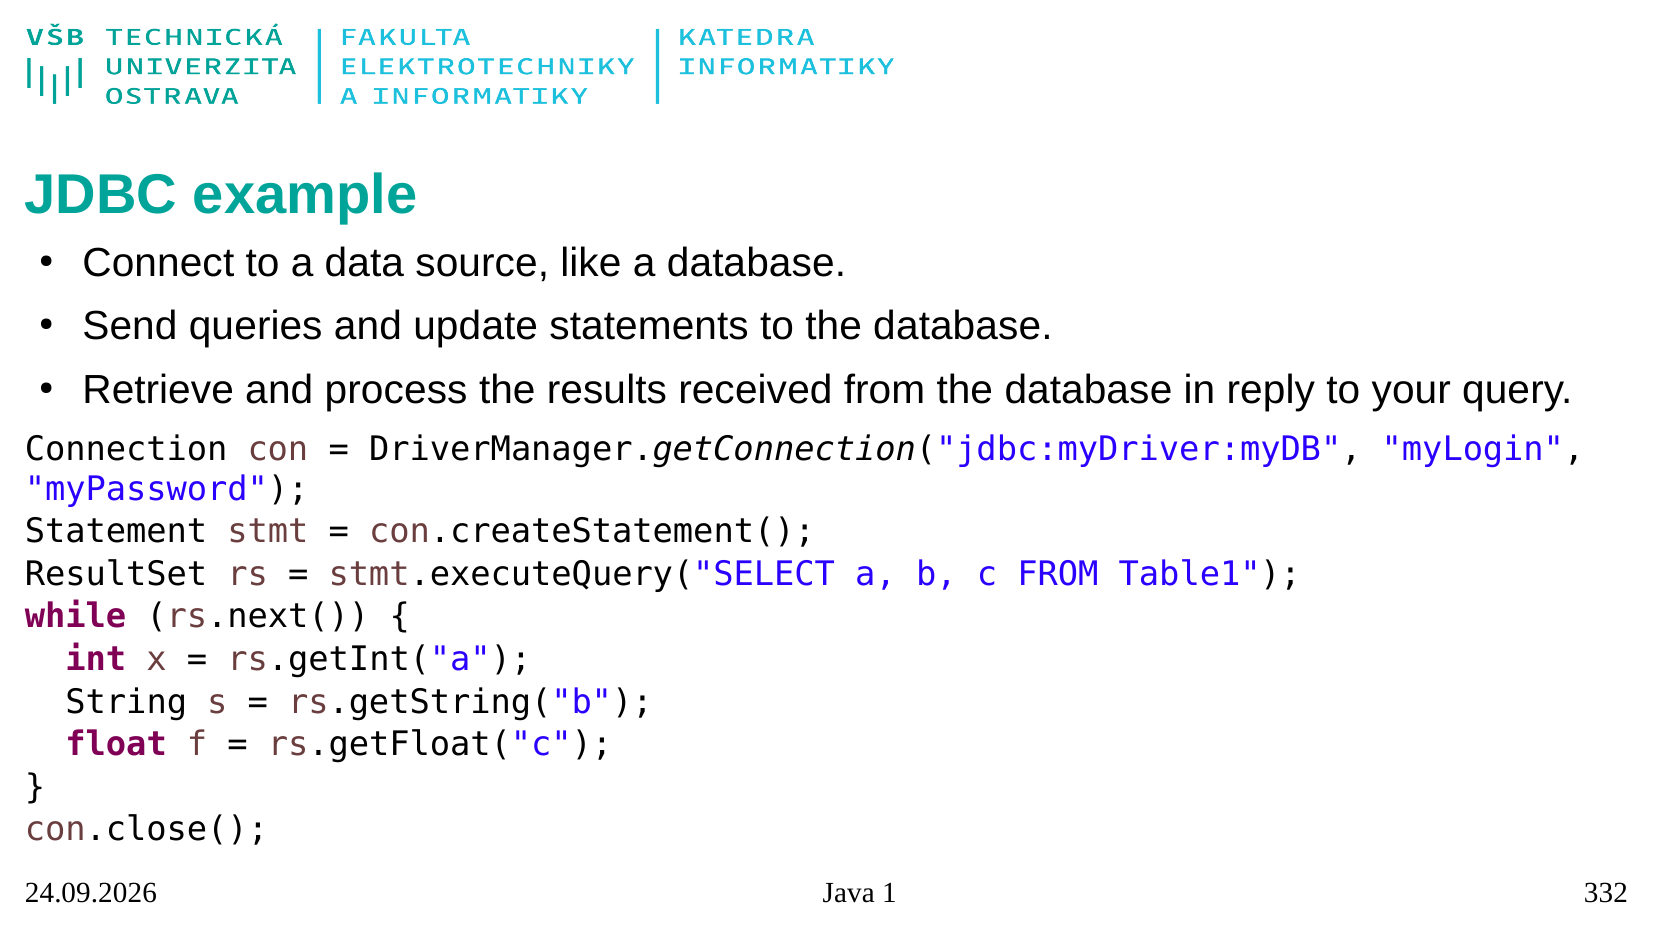

# JDBC example
Connect to a data source, like a database.
Send queries and update statements to the database.
Retrieve and process the results received from the database in reply to your query.
Connection con = DriverManager.getConnection("jdbc:myDriver:myDB", "myLogin", "myPassword");
Statement stmt = con.createStatement();
ResultSet rs = stmt.executeQuery("SELECT a, b, c FROM Table1");
while (rs.next()) {
 int x = rs.getInt("a");
 String s = rs.getString("b");
 float f = rs.getFloat("c");
}
con.close();
Java 1
332